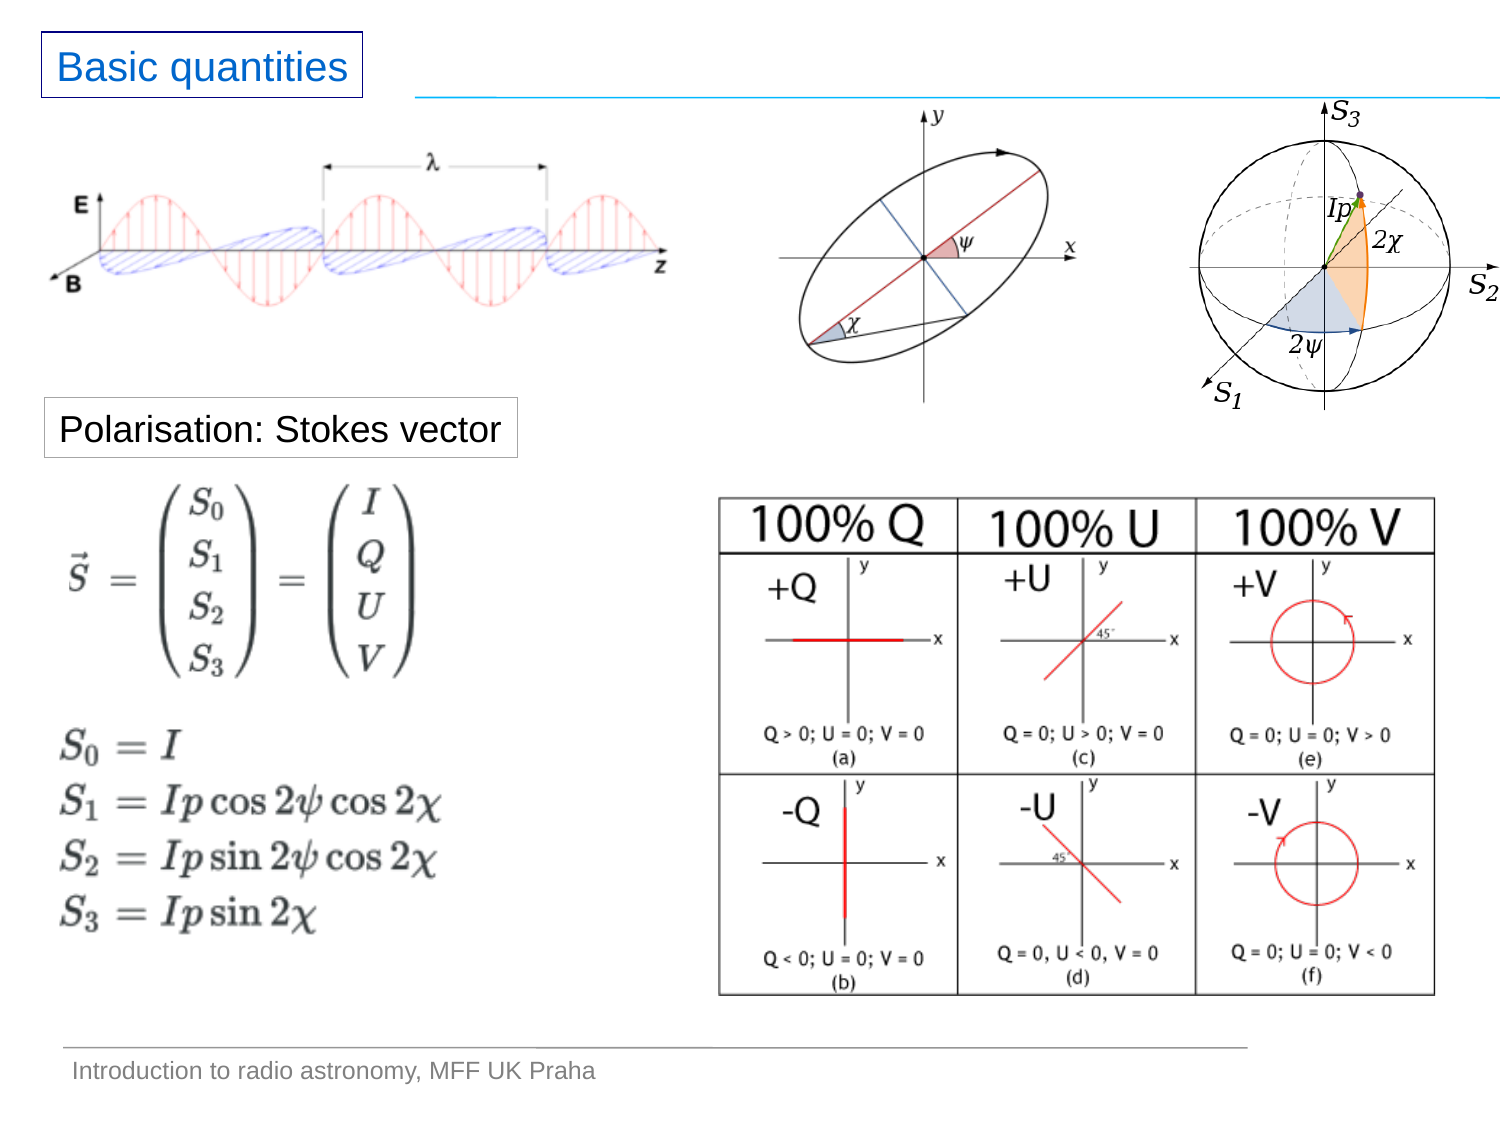

Basic quantities
Polarisation: Stokes vector
Introduction to radio astronomy